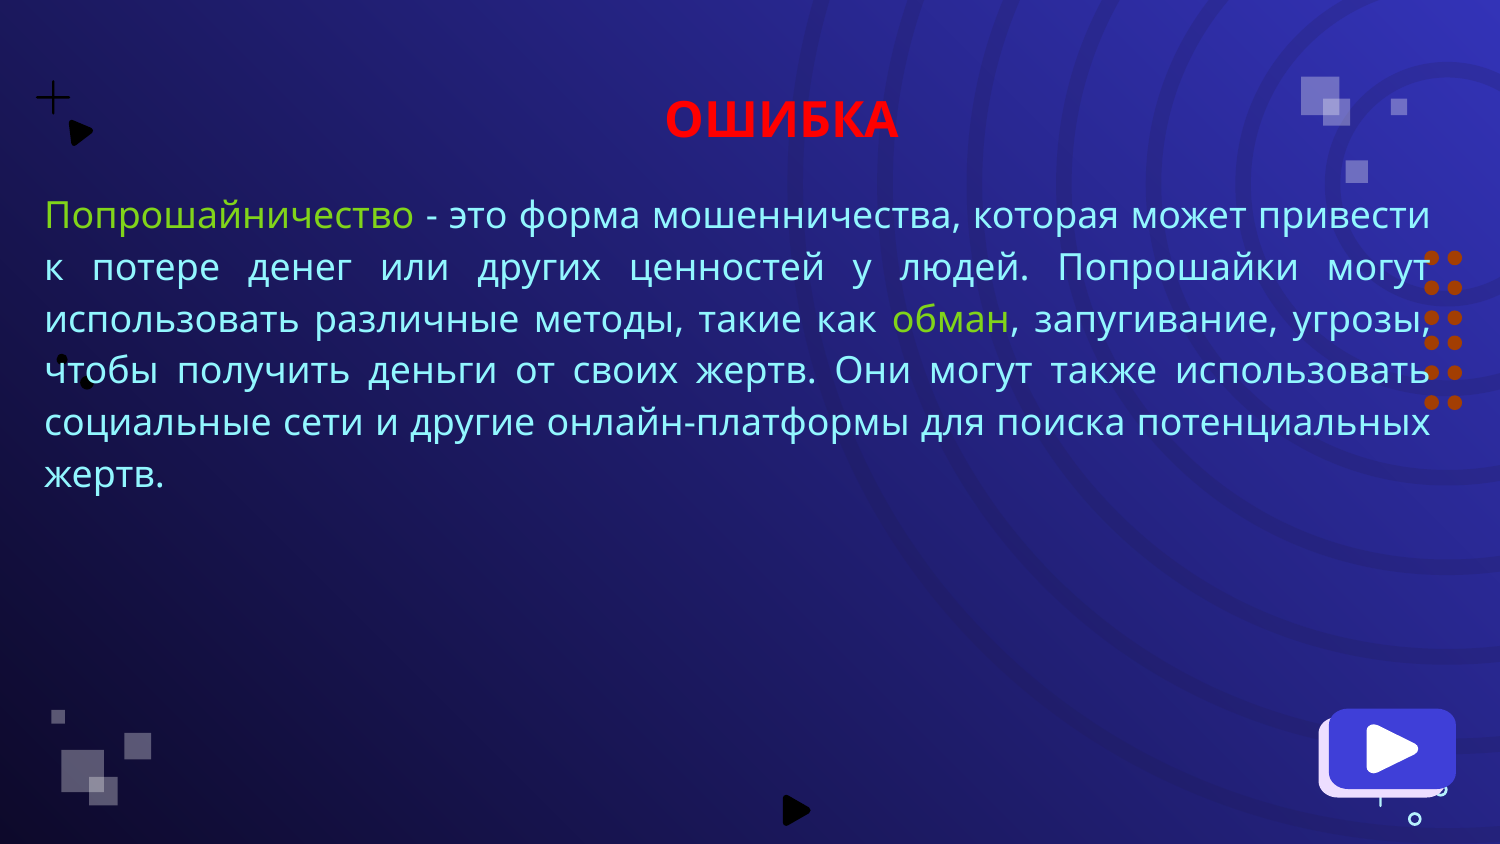

# ОШИБКА
Попрошайничество - это форма мошенничества, которая может привести к потере денег или других ценностей у людей. Попрошайки могут использовать различные методы, такие как обман, запугивание, угрозы, чтобы получить деньги от своих жертв. Они могут также использовать социальные сети и другие онлайн-платформы для поиска потенциальных жертв.